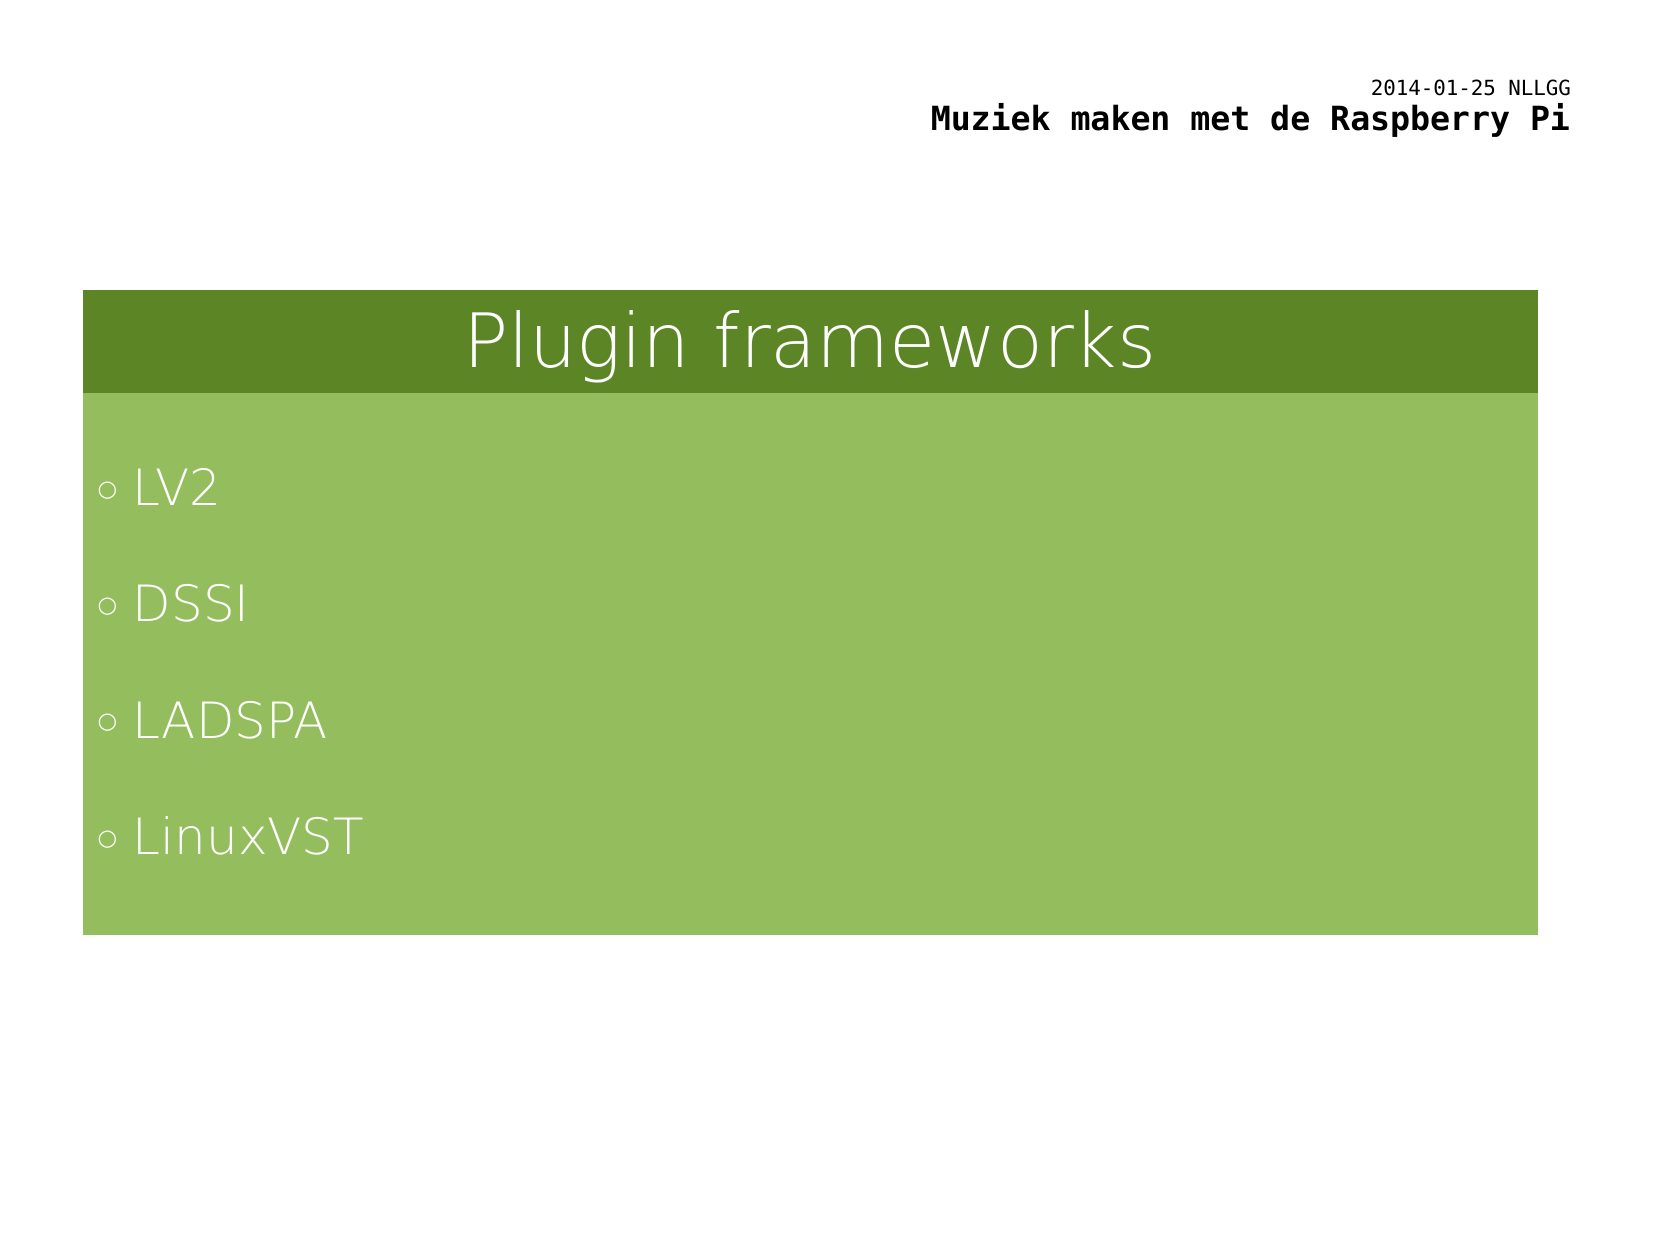

# 2014-01-25 NLLGG Muziek maken met de Raspberry Pi
| Plugin frameworks |
| --- |
| LV2 DSSI LADSPA LinuxVST |